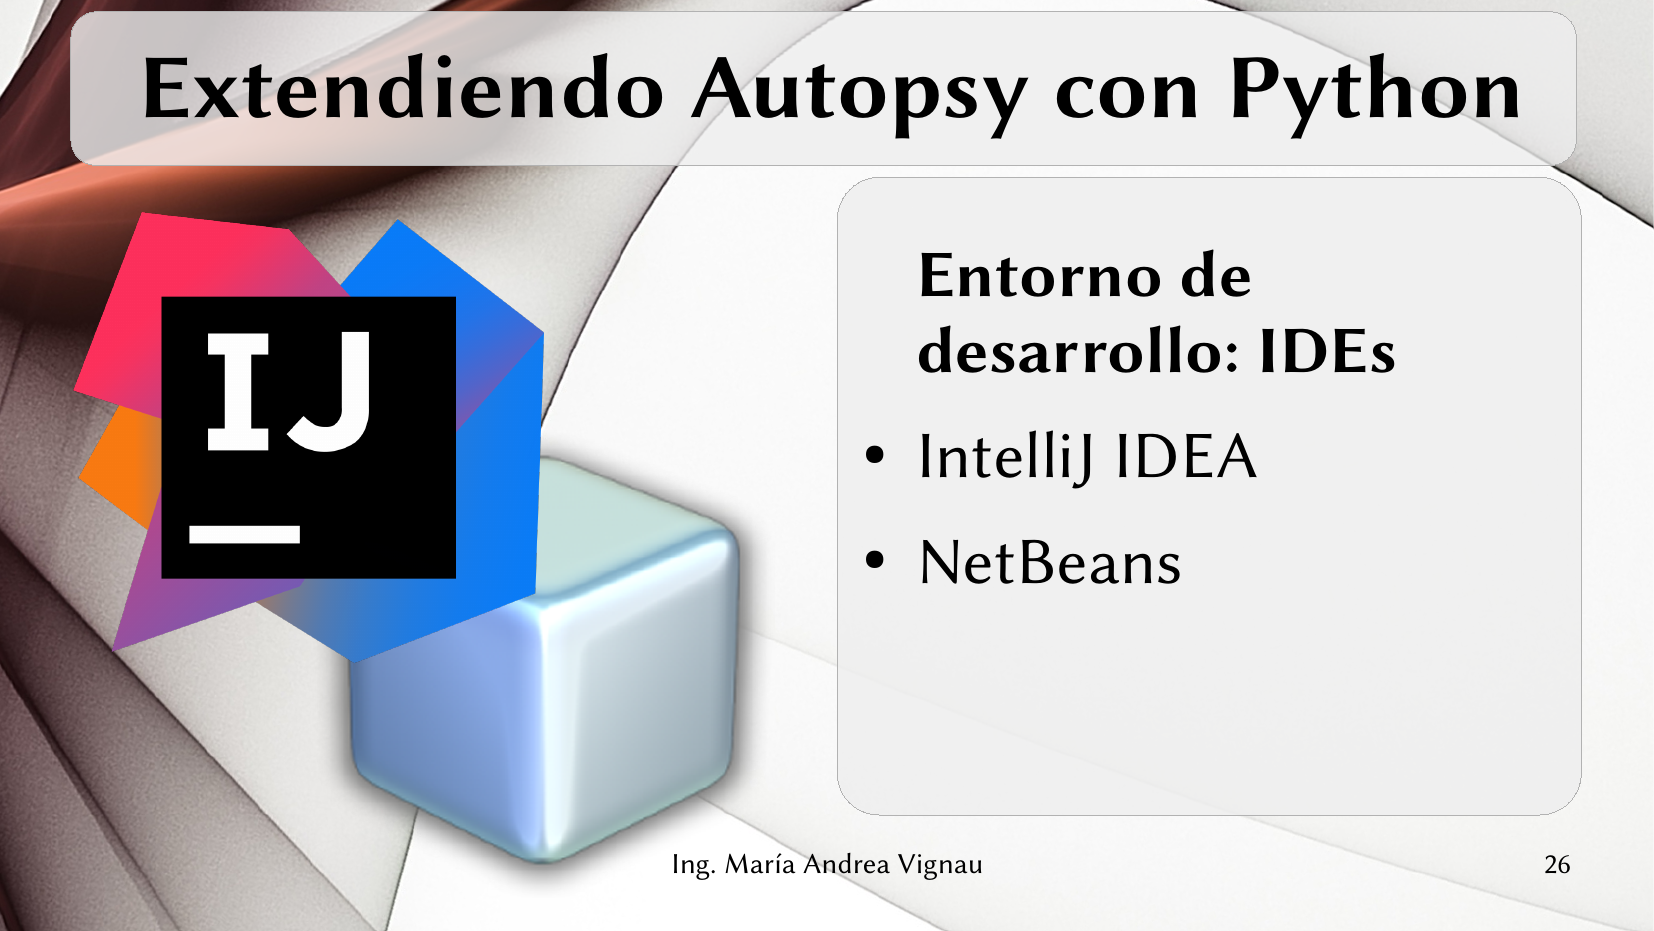

# Extendiendo Autopsy con Python
Entorno de desarrollo: IDEs
IntelliJ IDEA
NetBeans
Ing. María Andrea Vignau
26